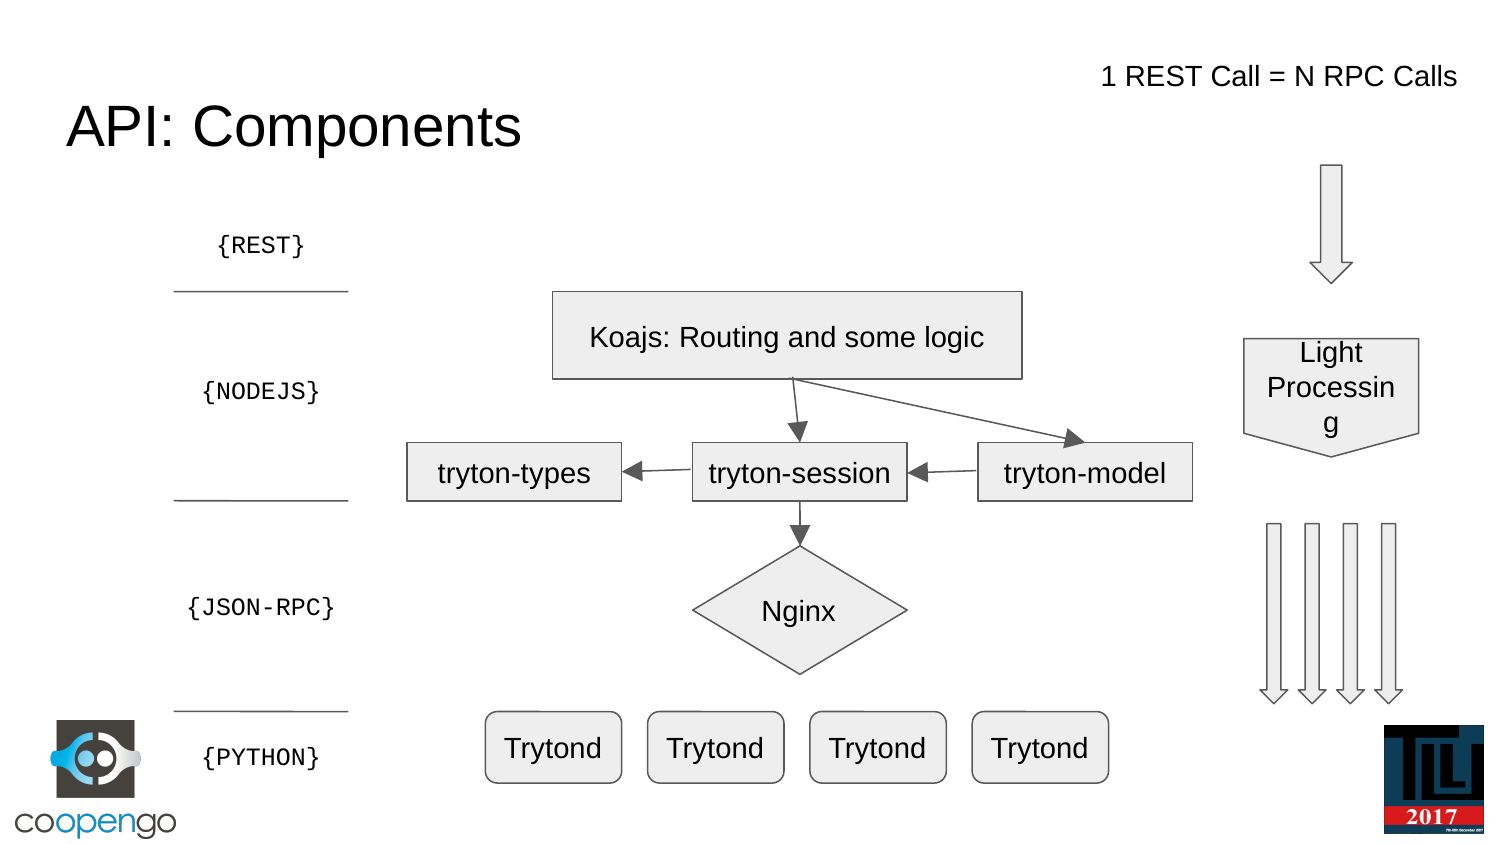

1 REST Call = N RPC Calls
# API: Components
{REST}
Koajs: Routing and some logic
Light
Processing
{NODEJS}
tryton-types
tryton-session
tryton-model
Nginx
{JSON-RPC}
Trytond
Trytond
Trytond
Trytond
{PYTHON}